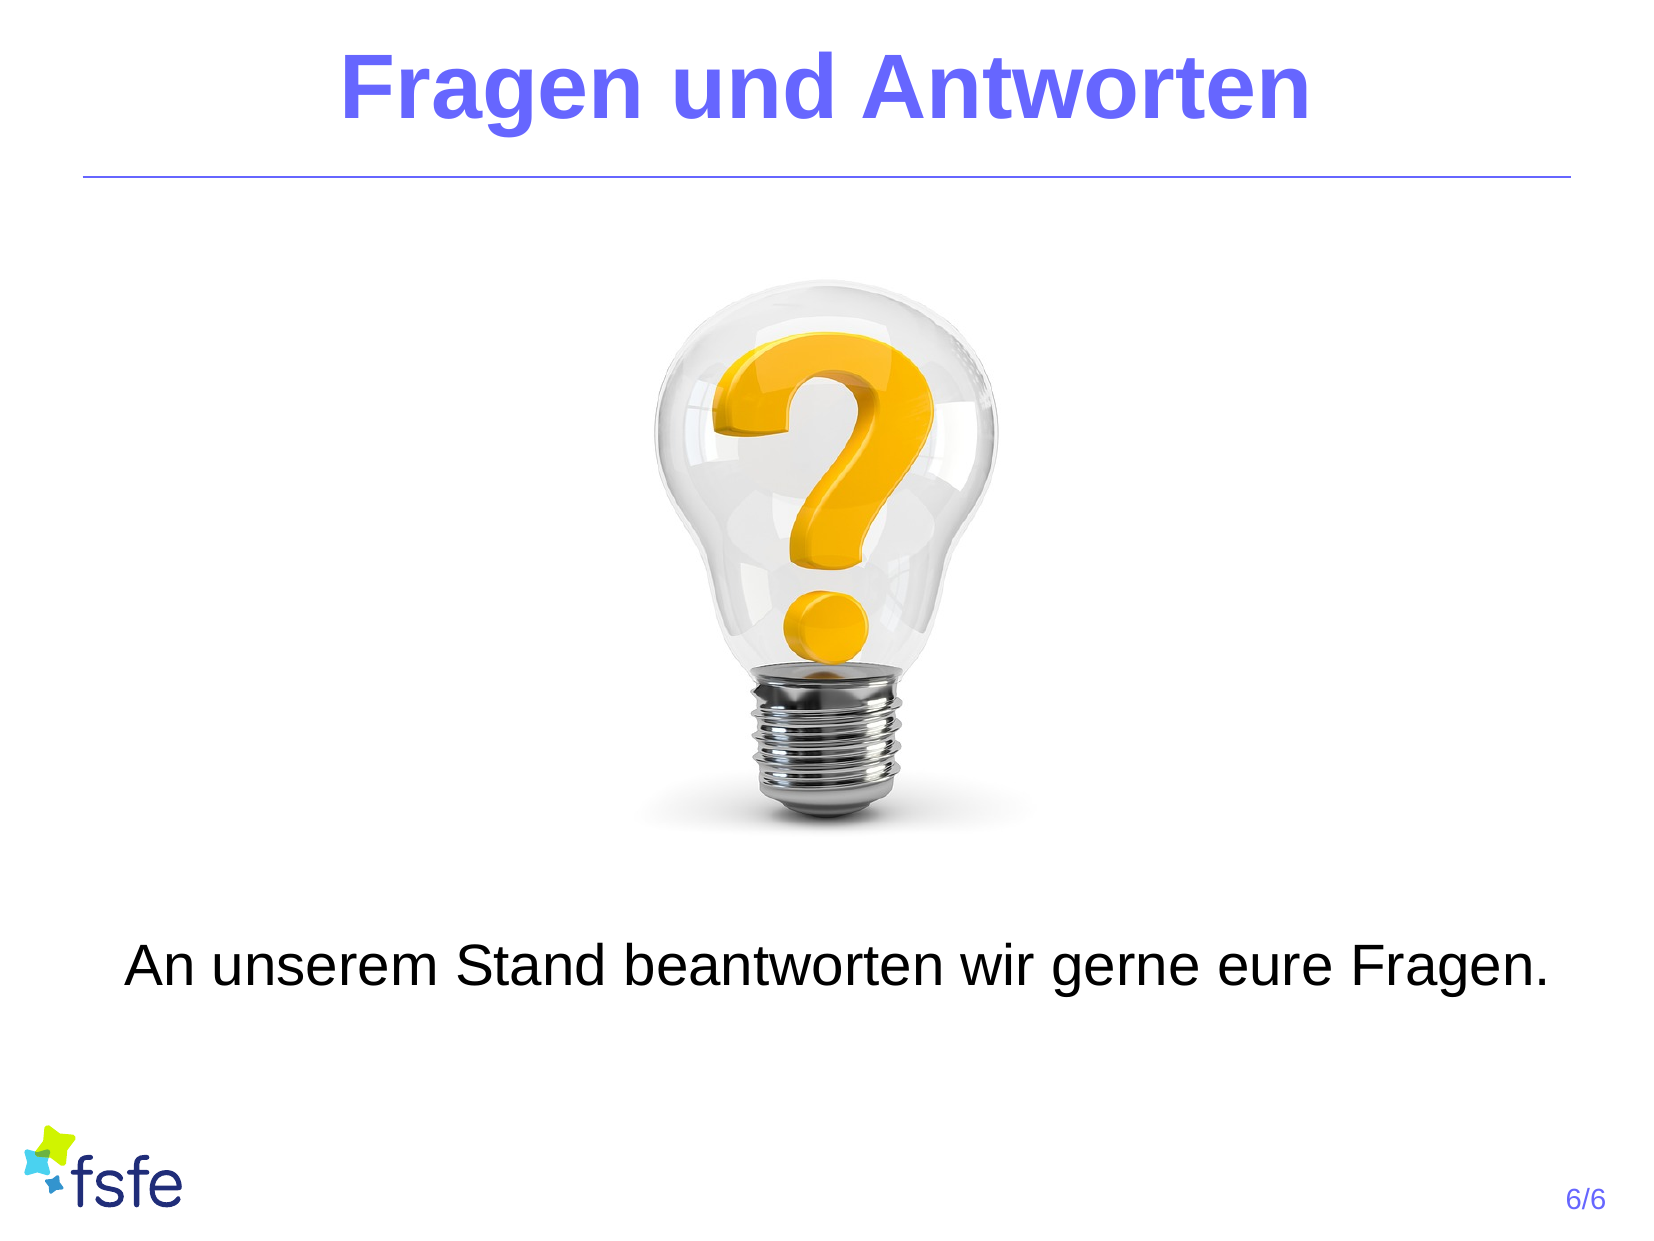

# Fragen und Antworten
An unserem Stand beantworten wir gerne eure Fragen.
6